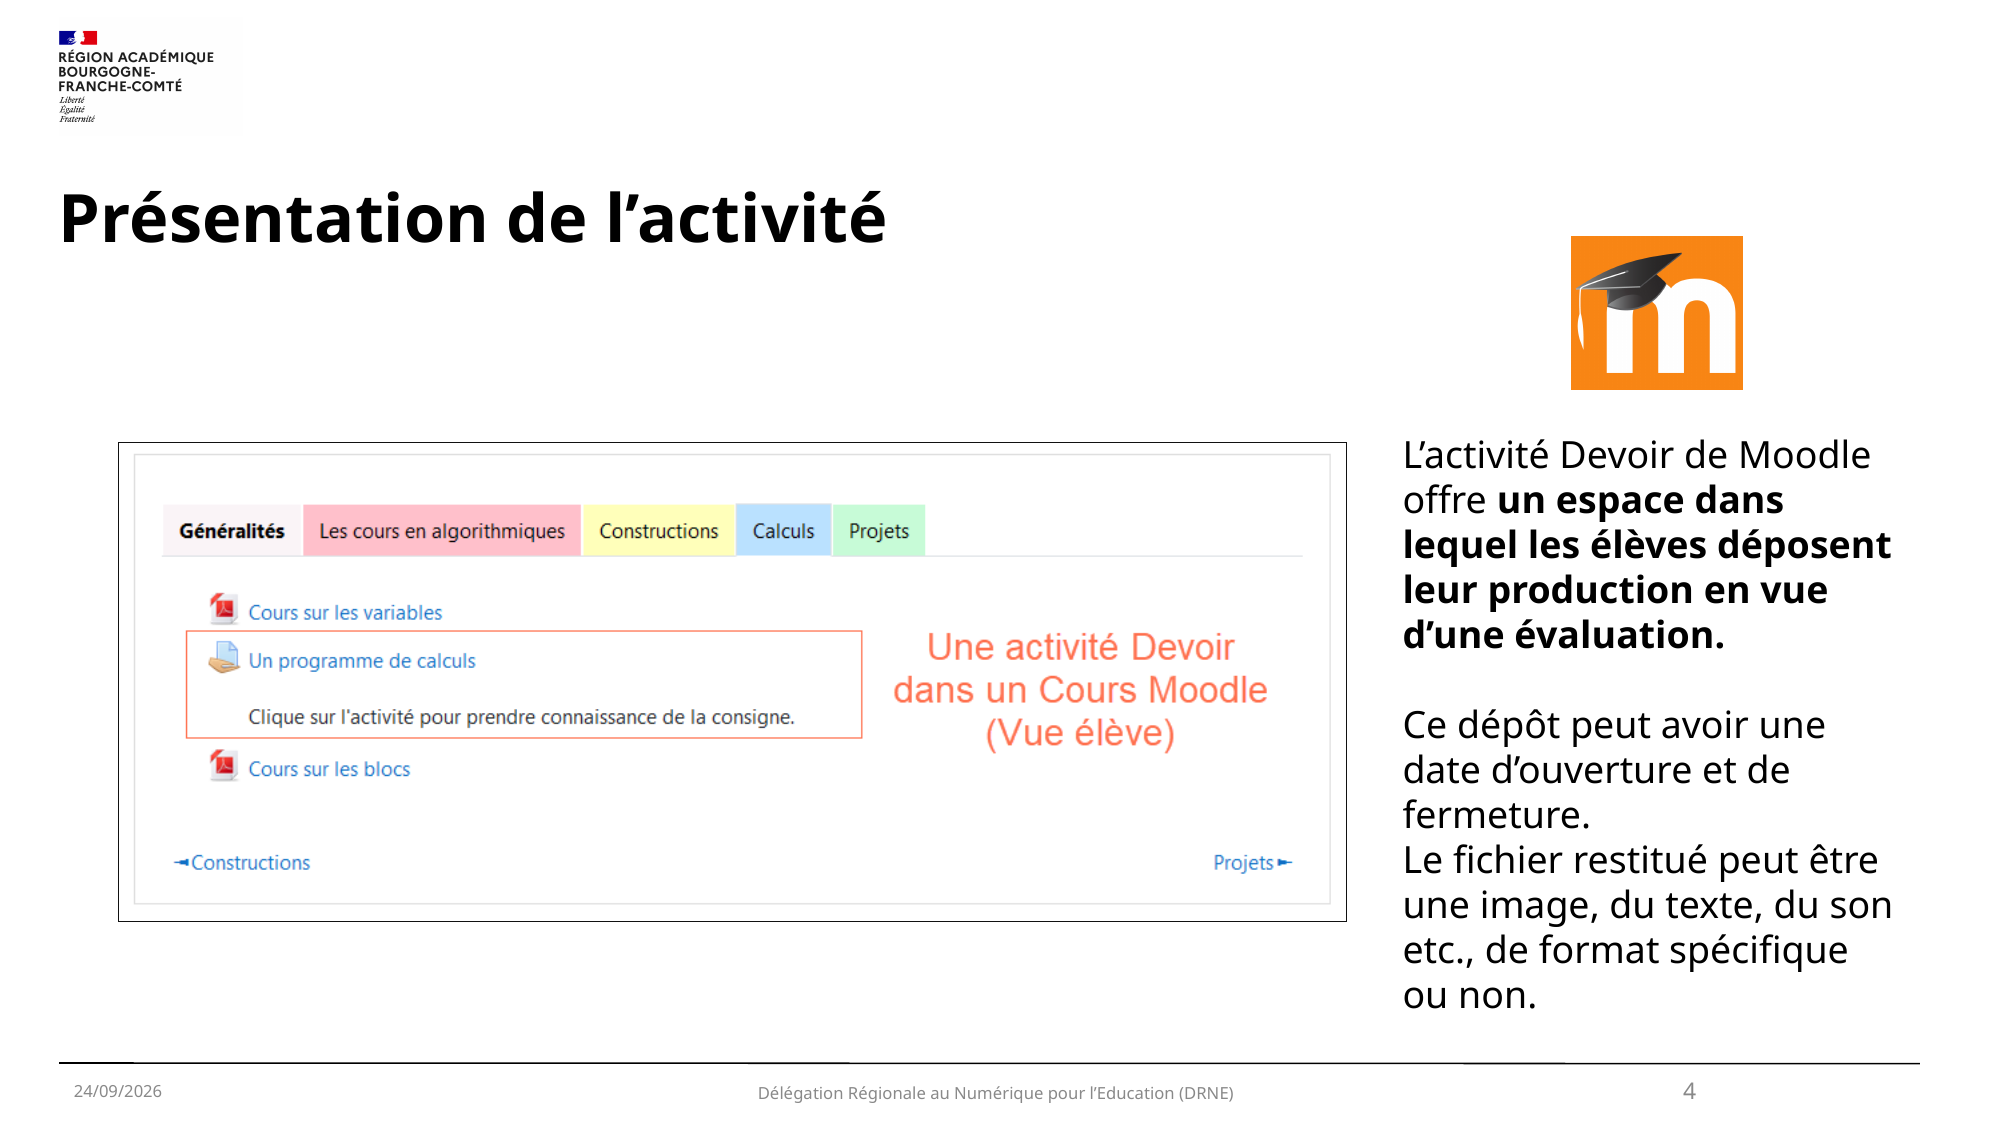

# Présentation de l’activité
L’activité Devoir de Moodle offre un espace dans lequel les élèves déposent leur production en vue d’une évaluation.
Ce dépôt peut avoir une date d’ouverture et de fermeture.
Le fichier restitué peut être une image, du texte, du son etc., de format spécifique ou non.
Délégation Régionale au Numérique pour l’Education (DRNE)